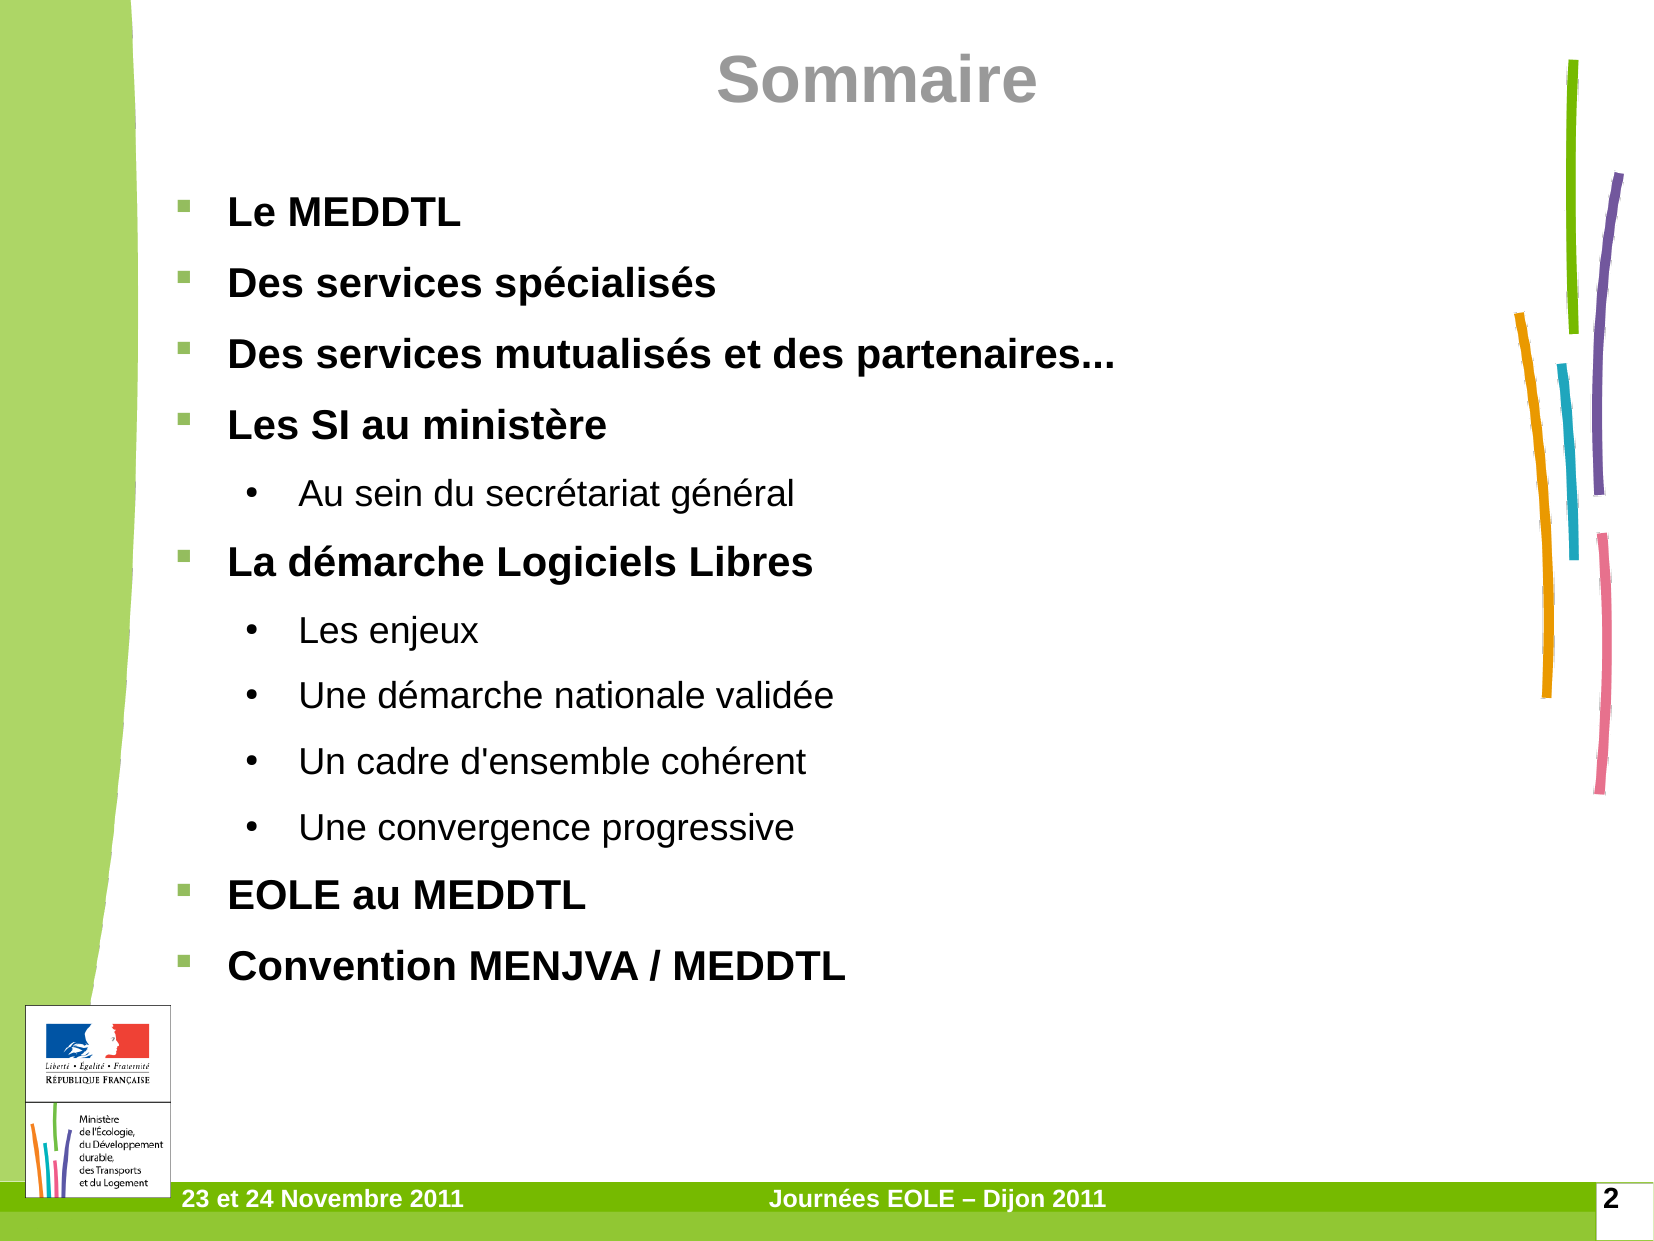

# Sommaire
Le MEDDTL
Des services spécialisés
Des services mutualisés et des partenaires...
Les SI au ministère
Au sein du secrétariat général
La démarche Logiciels Libres
Les enjeux
Une démarche nationale validée
Un cadre d'ensemble cohérent
Une convergence progressive
EOLE au MEDDTL
Convention MENJVA / MEDDTL
2
 SG/SPSSI/PSI septembre 2011
Schéma directeur des SI